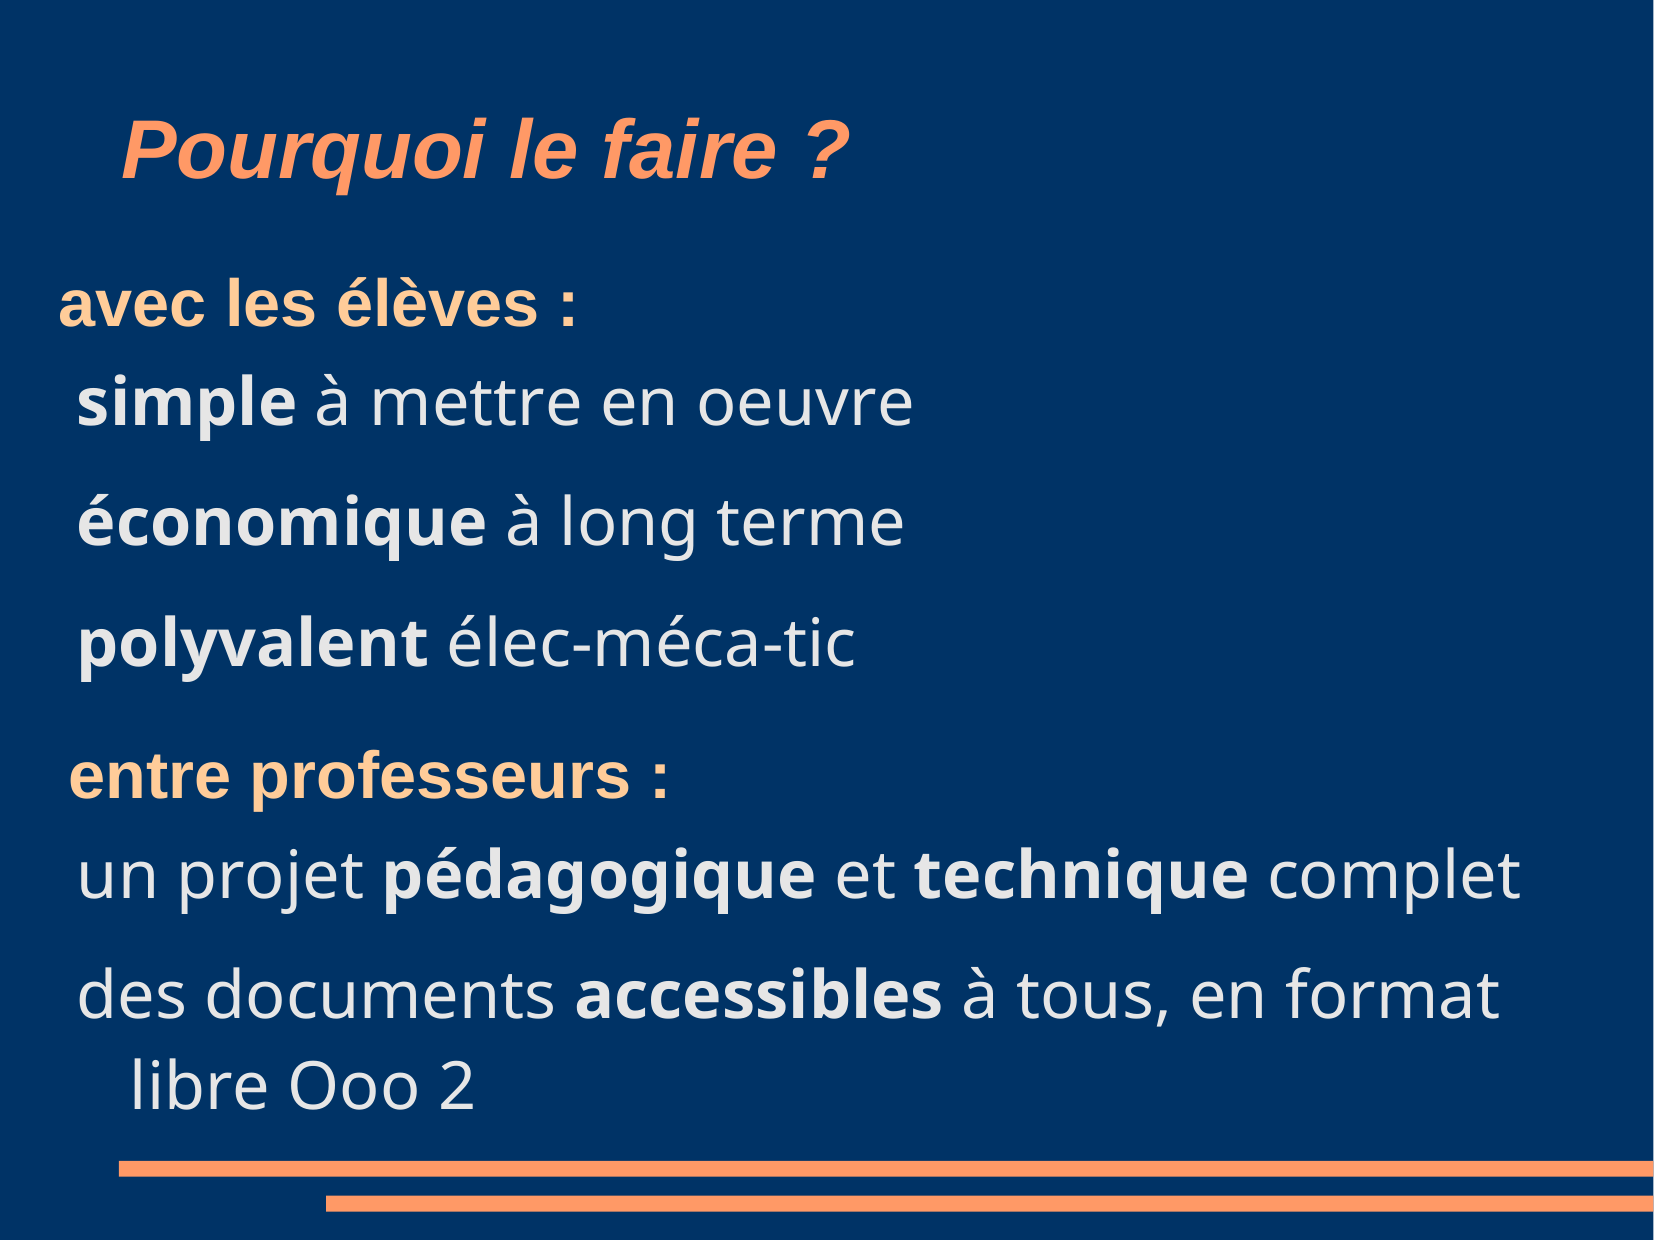

# Pourquoi le faire ?
avec les élèves :
simple à mettre en oeuvre
économique à long terme
polyvalent élec-méca-tic
entre professeurs :
un projet pédagogique et technique complet
des documents accessibles à tous, en format libre Ooo 2